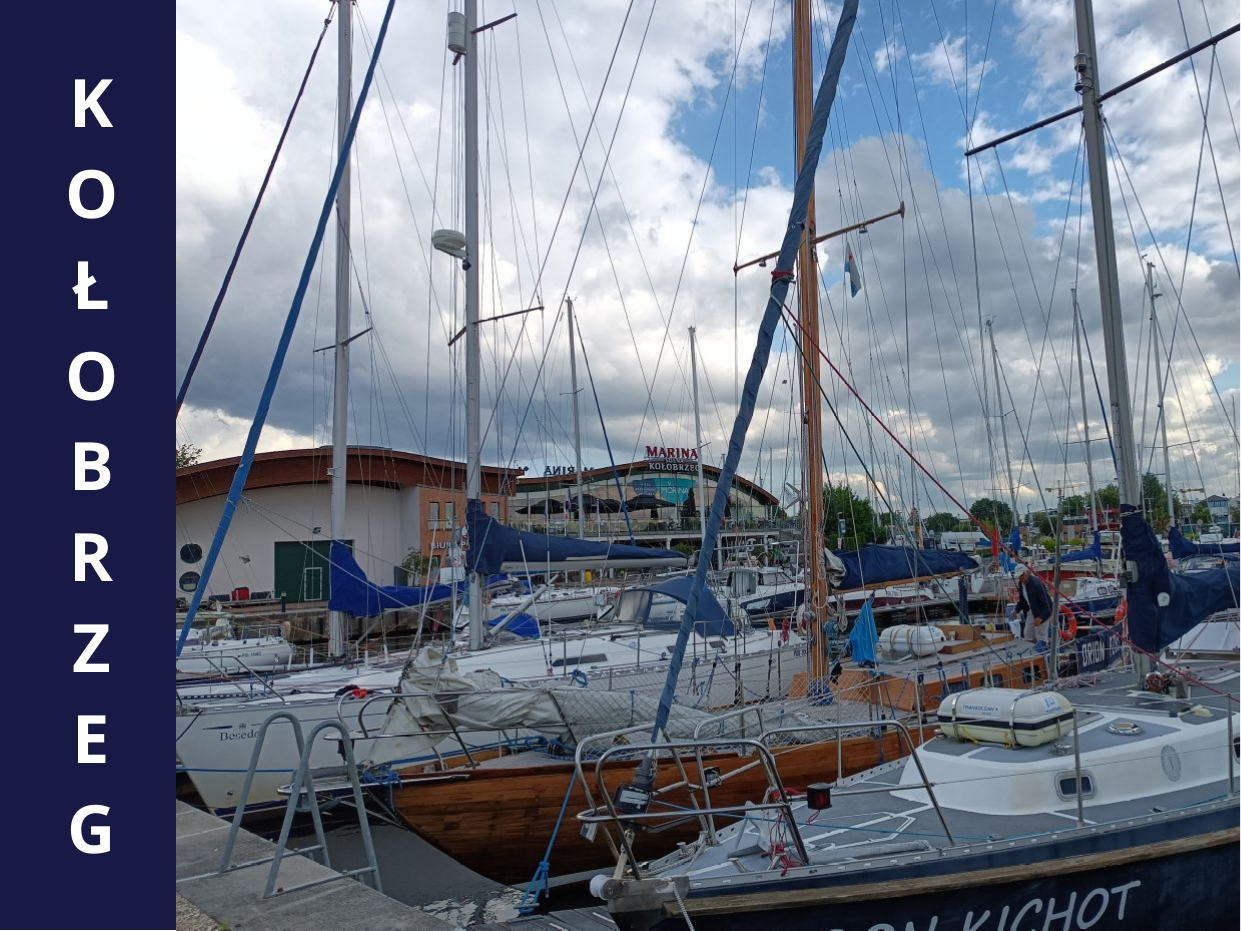

#
K
O
Ł
O
B
R
Z
E
G